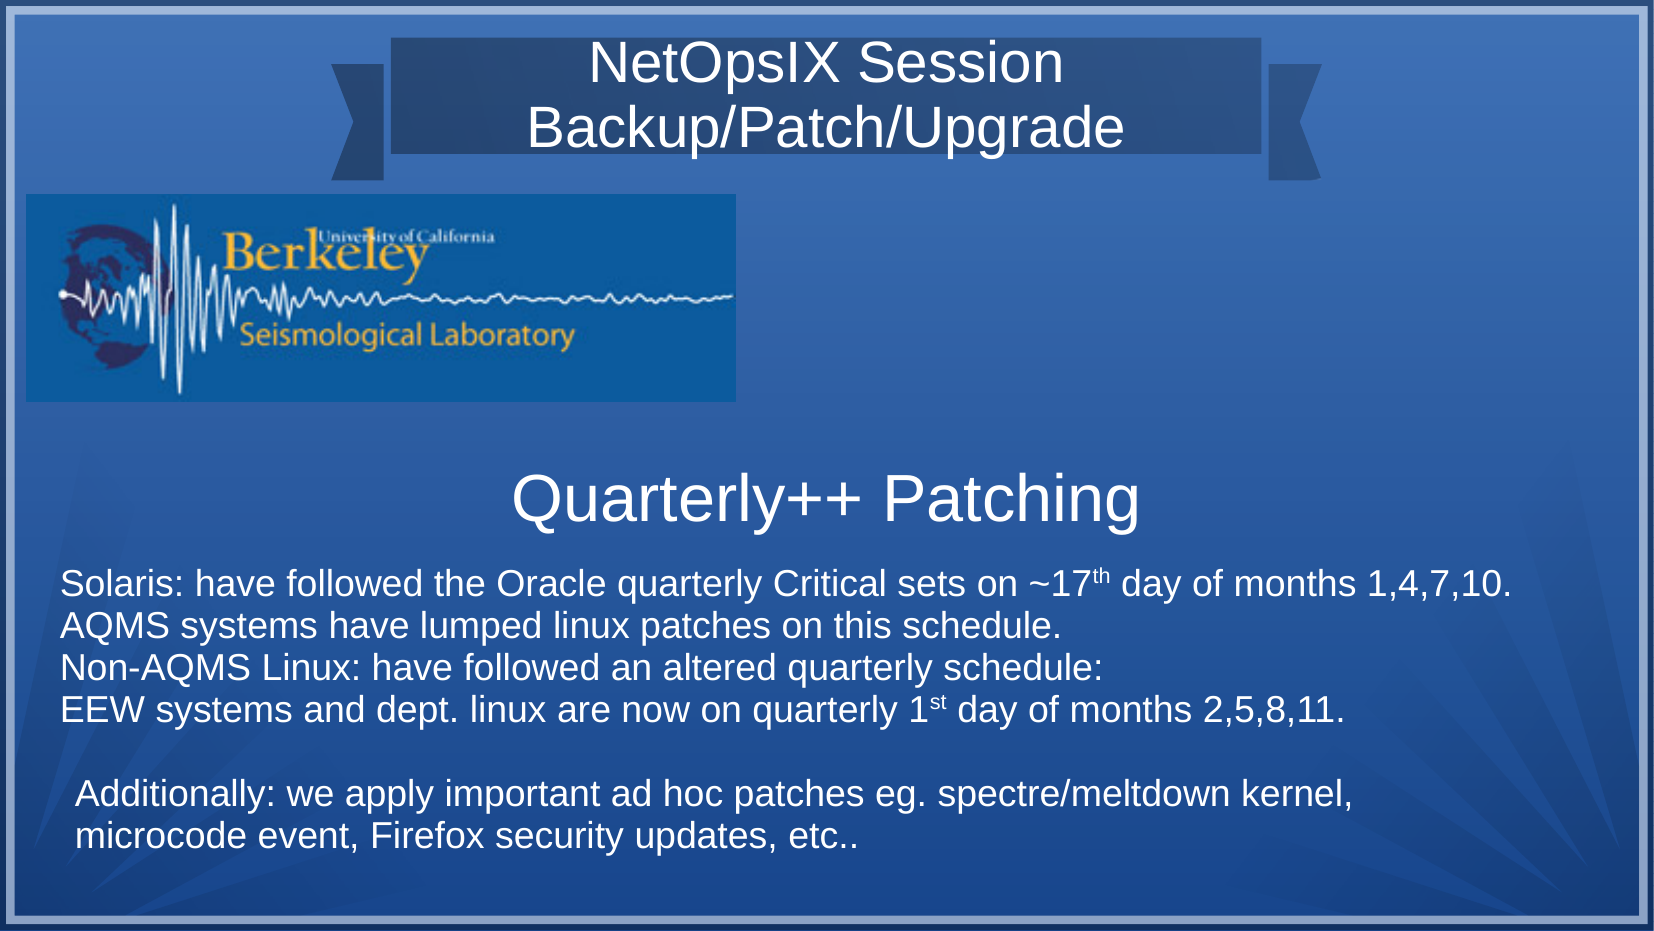

# NetOpsIX Session Backup/Patch/Upgrade
Quarterly++ Patching
Solaris: have followed the Oracle quarterly Critical sets on ~17th day of months 1,4,7,10.
AQMS systems have lumped linux patches on this schedule.
Non-AQMS Linux: have followed an altered quarterly schedule:
EEW systems and dept. linux are now on quarterly 1st day of months 2,5,8,11.
Additionally: we apply important ad hoc patches eg. spectre/meltdown kernel, microcode event, Firefox security updates, etc..